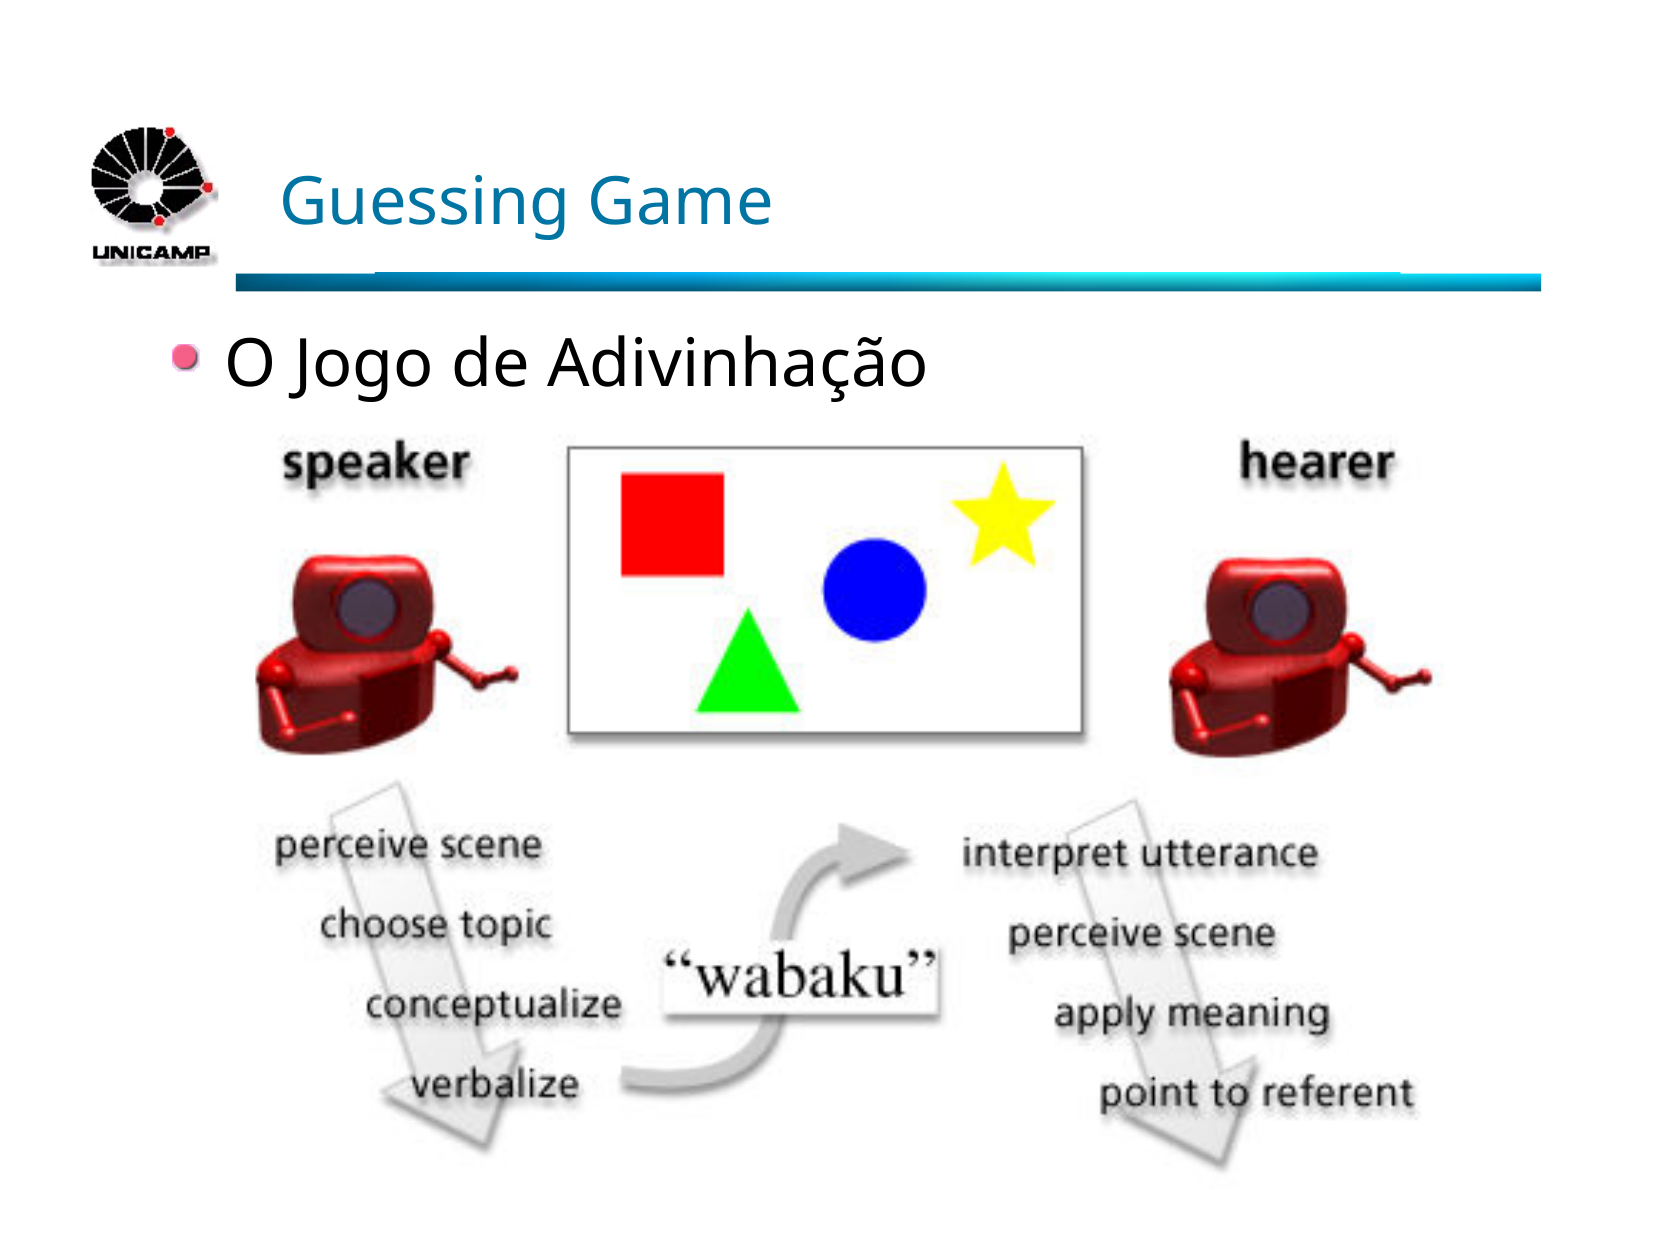

# Guessing Game
O Jogo de Adivinhação